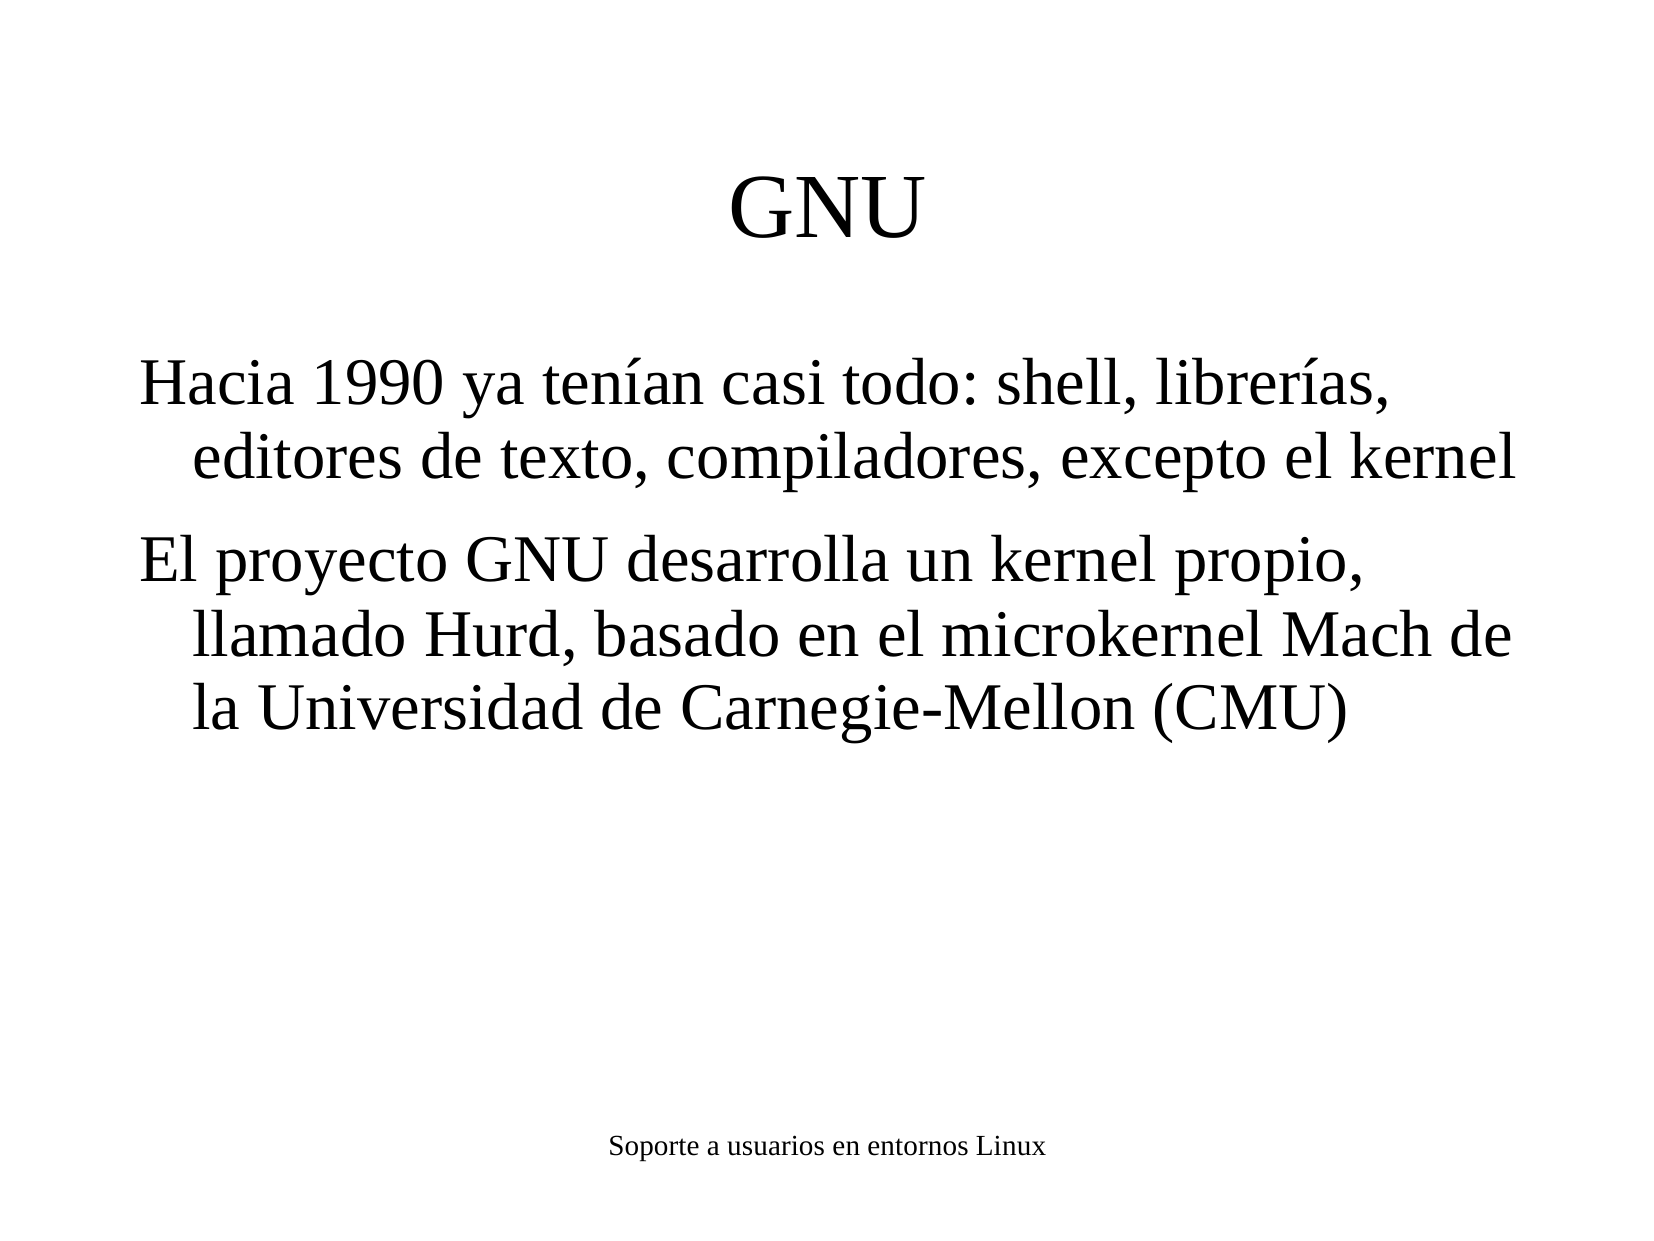

# GNU
Hacia 1990 ya tenían casi todo: shell, librerías, editores de texto, compiladores, excepto el kernel
El proyecto GNU desarrolla un kernel propio, llamado Hurd, basado en el microkernel Mach de la Universidad de Carnegie-Mellon (CMU)